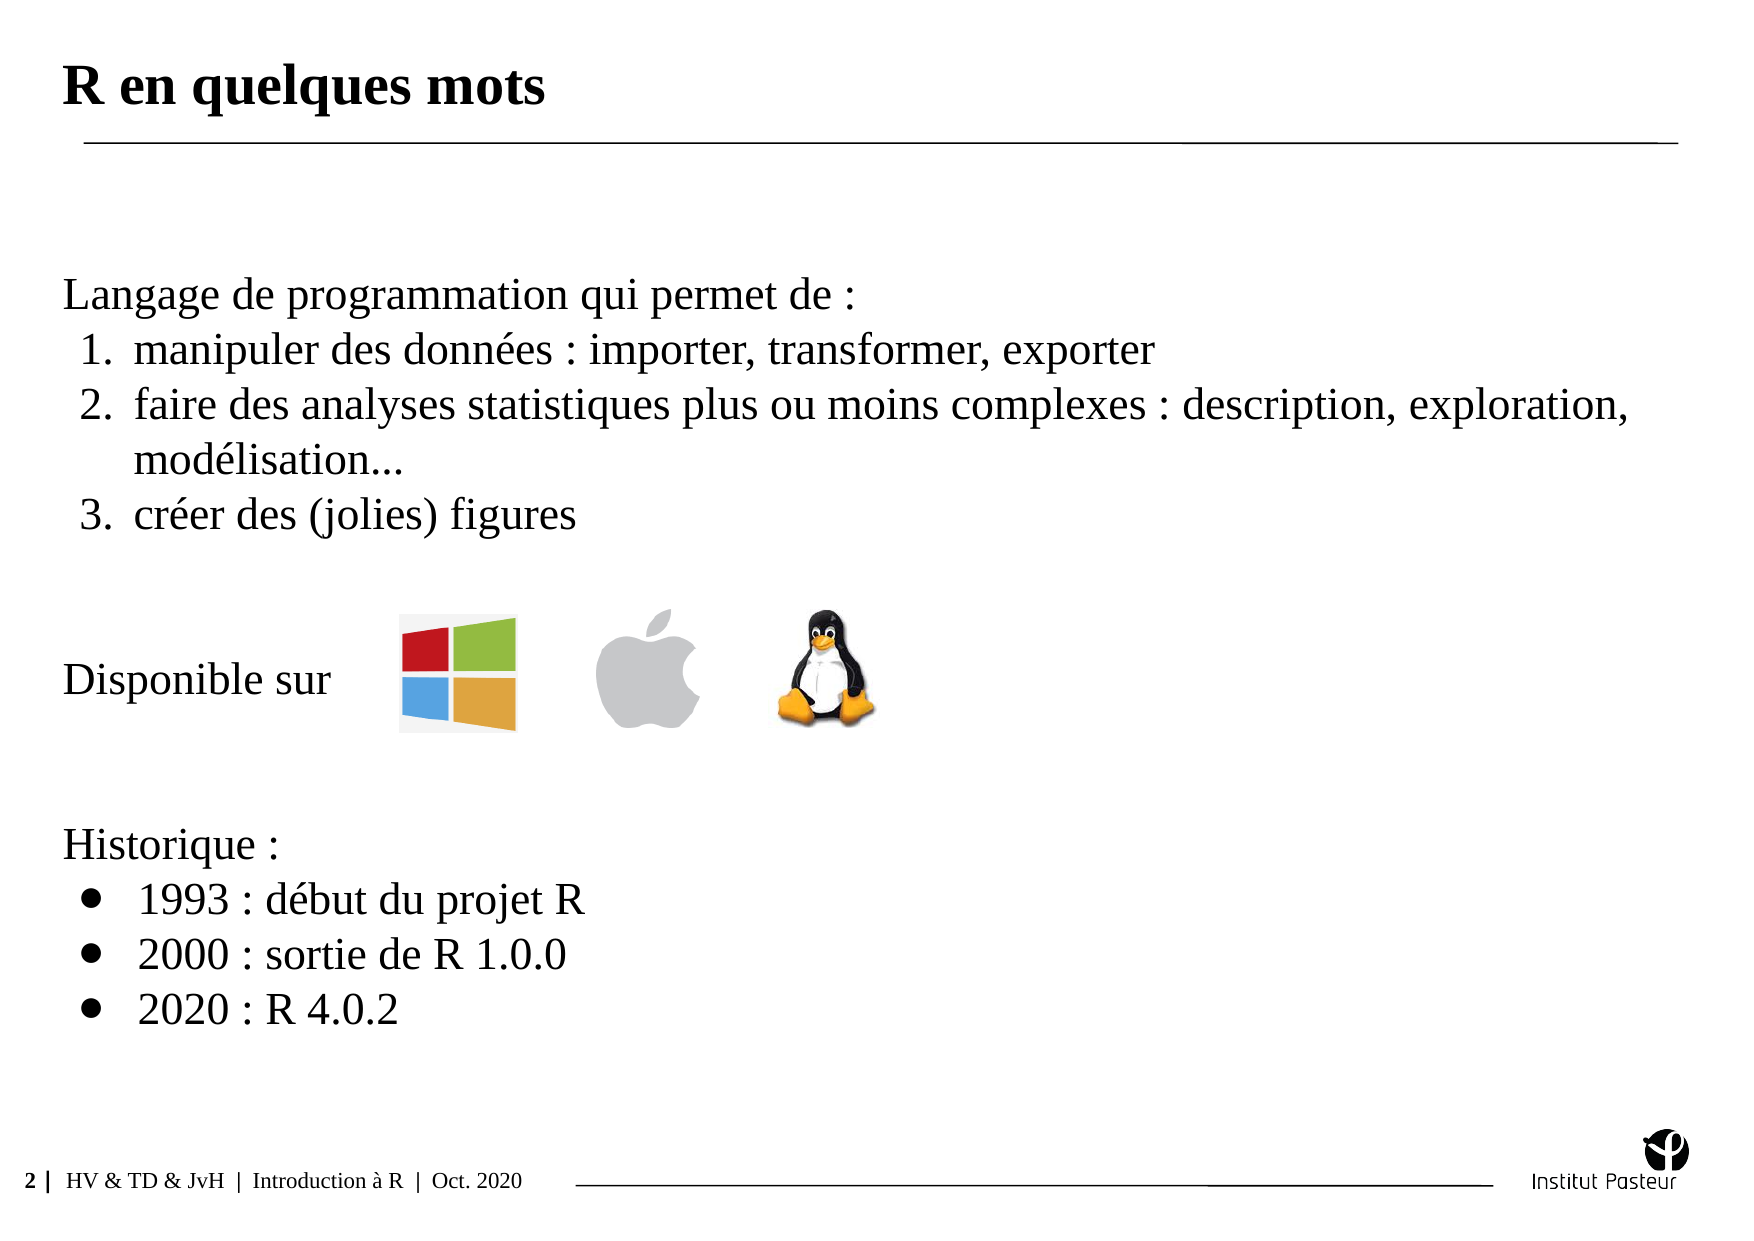

R en quelques mots
Langage de programmation qui permet de :
manipuler des données : importer, transformer, exporter
faire des analyses statistiques plus ou moins complexes : description, exploration, modélisation...
créer des (jolies) figures
Disponible sur
Historique :
1993 : début du projet R
2000 : sortie de R 1.0.0
2020 : R 4.0.2